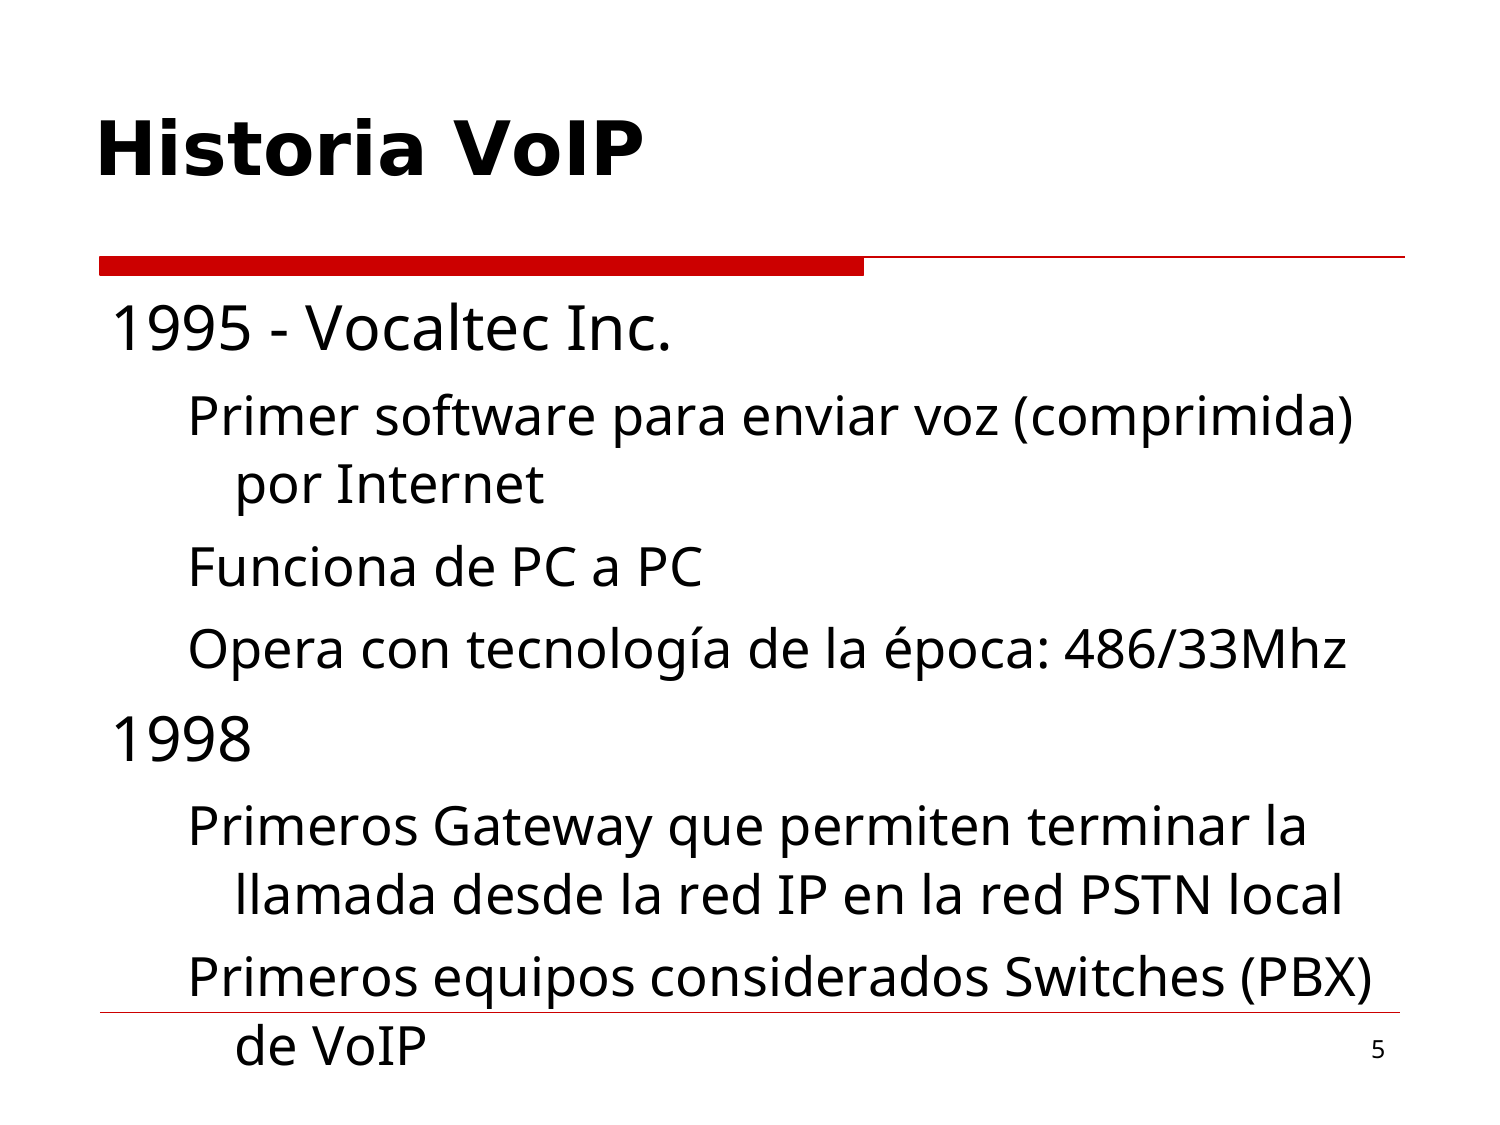

# Historia VoIP
1995 - Vocaltec Inc.
Primer software para enviar voz (comprimida) por Internet
Funciona de PC a PC
Opera con tecnología de la época: 486/33Mhz
1998
Primeros Gateway que permiten terminar la llamada desde la red IP en la red PSTN local
Primeros equipos considerados Switches (PBX) de VoIP